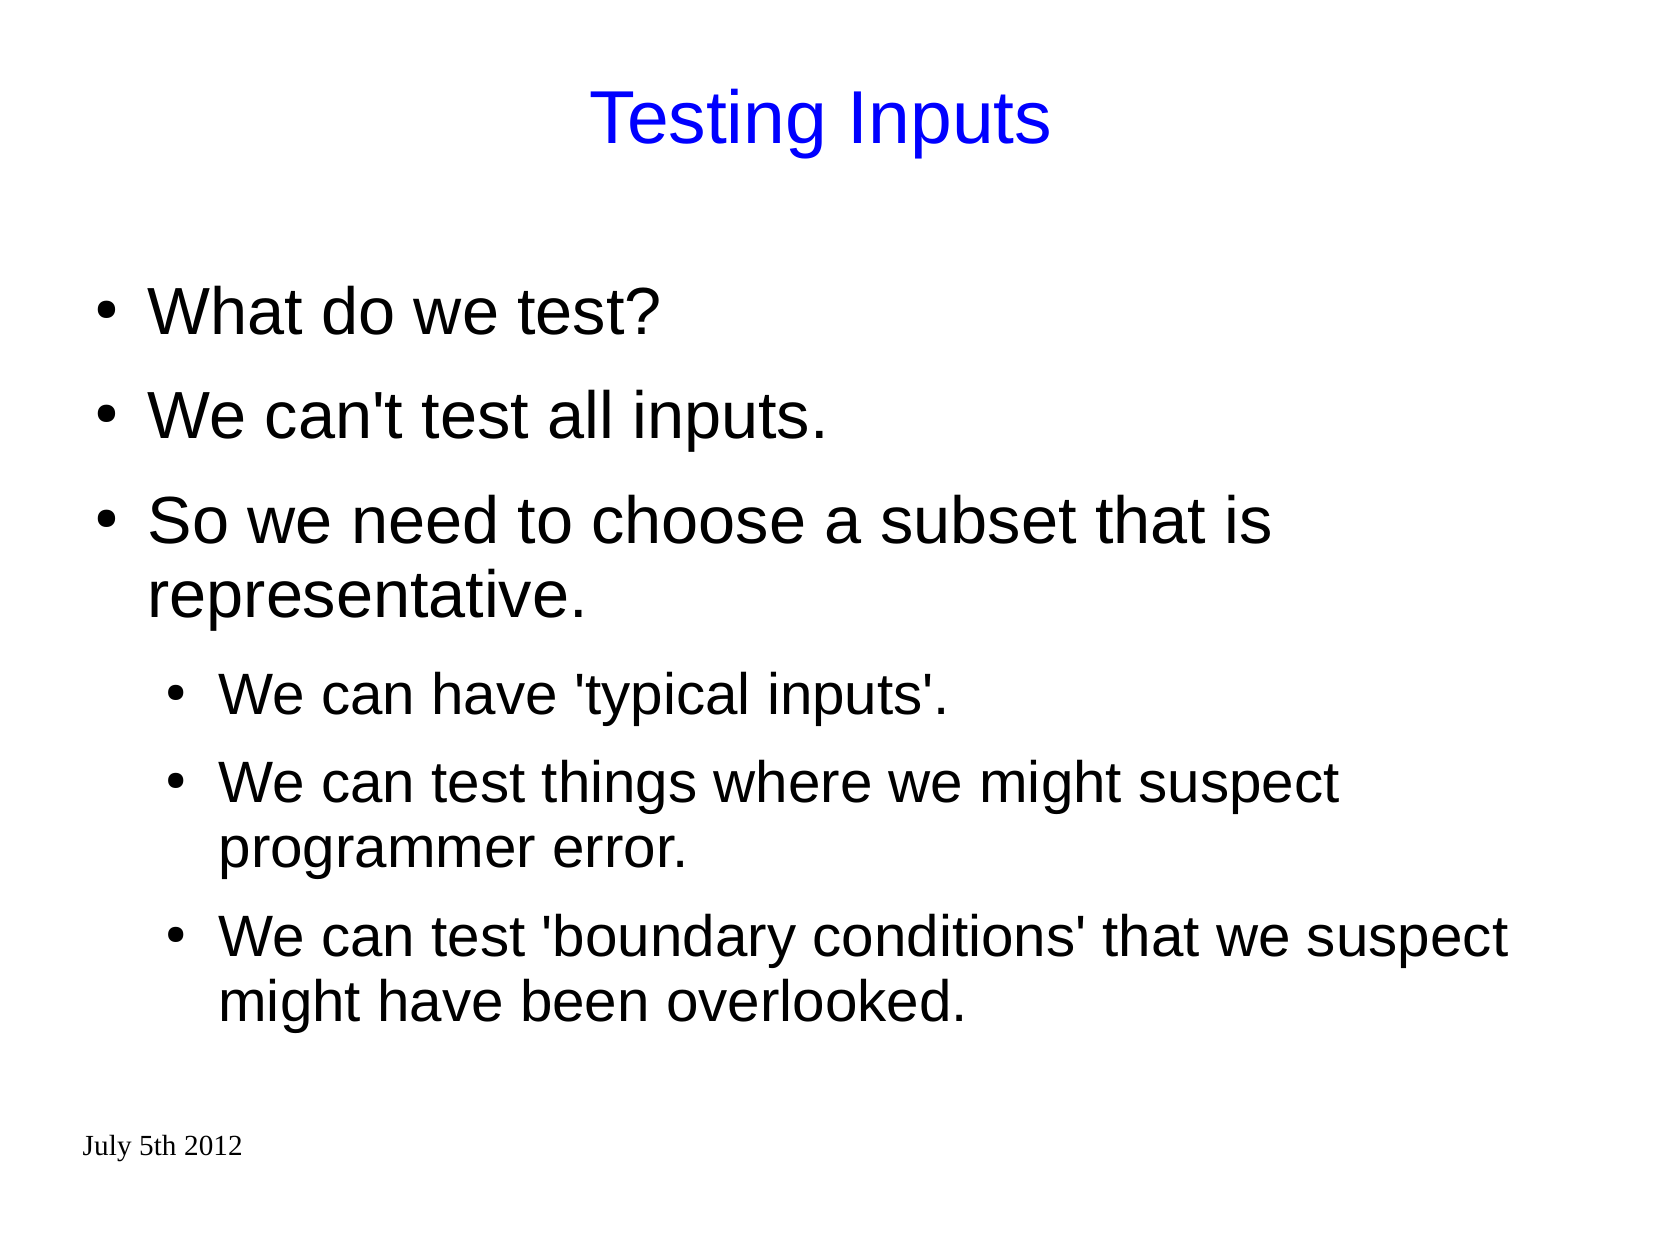

# Testing Inputs
What do we test?
We can't test all inputs.
So we need to choose a subset that is representative.
We can have 'typical inputs'.
We can test things where we might suspect programmer error.
We can test 'boundary conditions' that we suspect might have been overlooked.
July 5th 2012